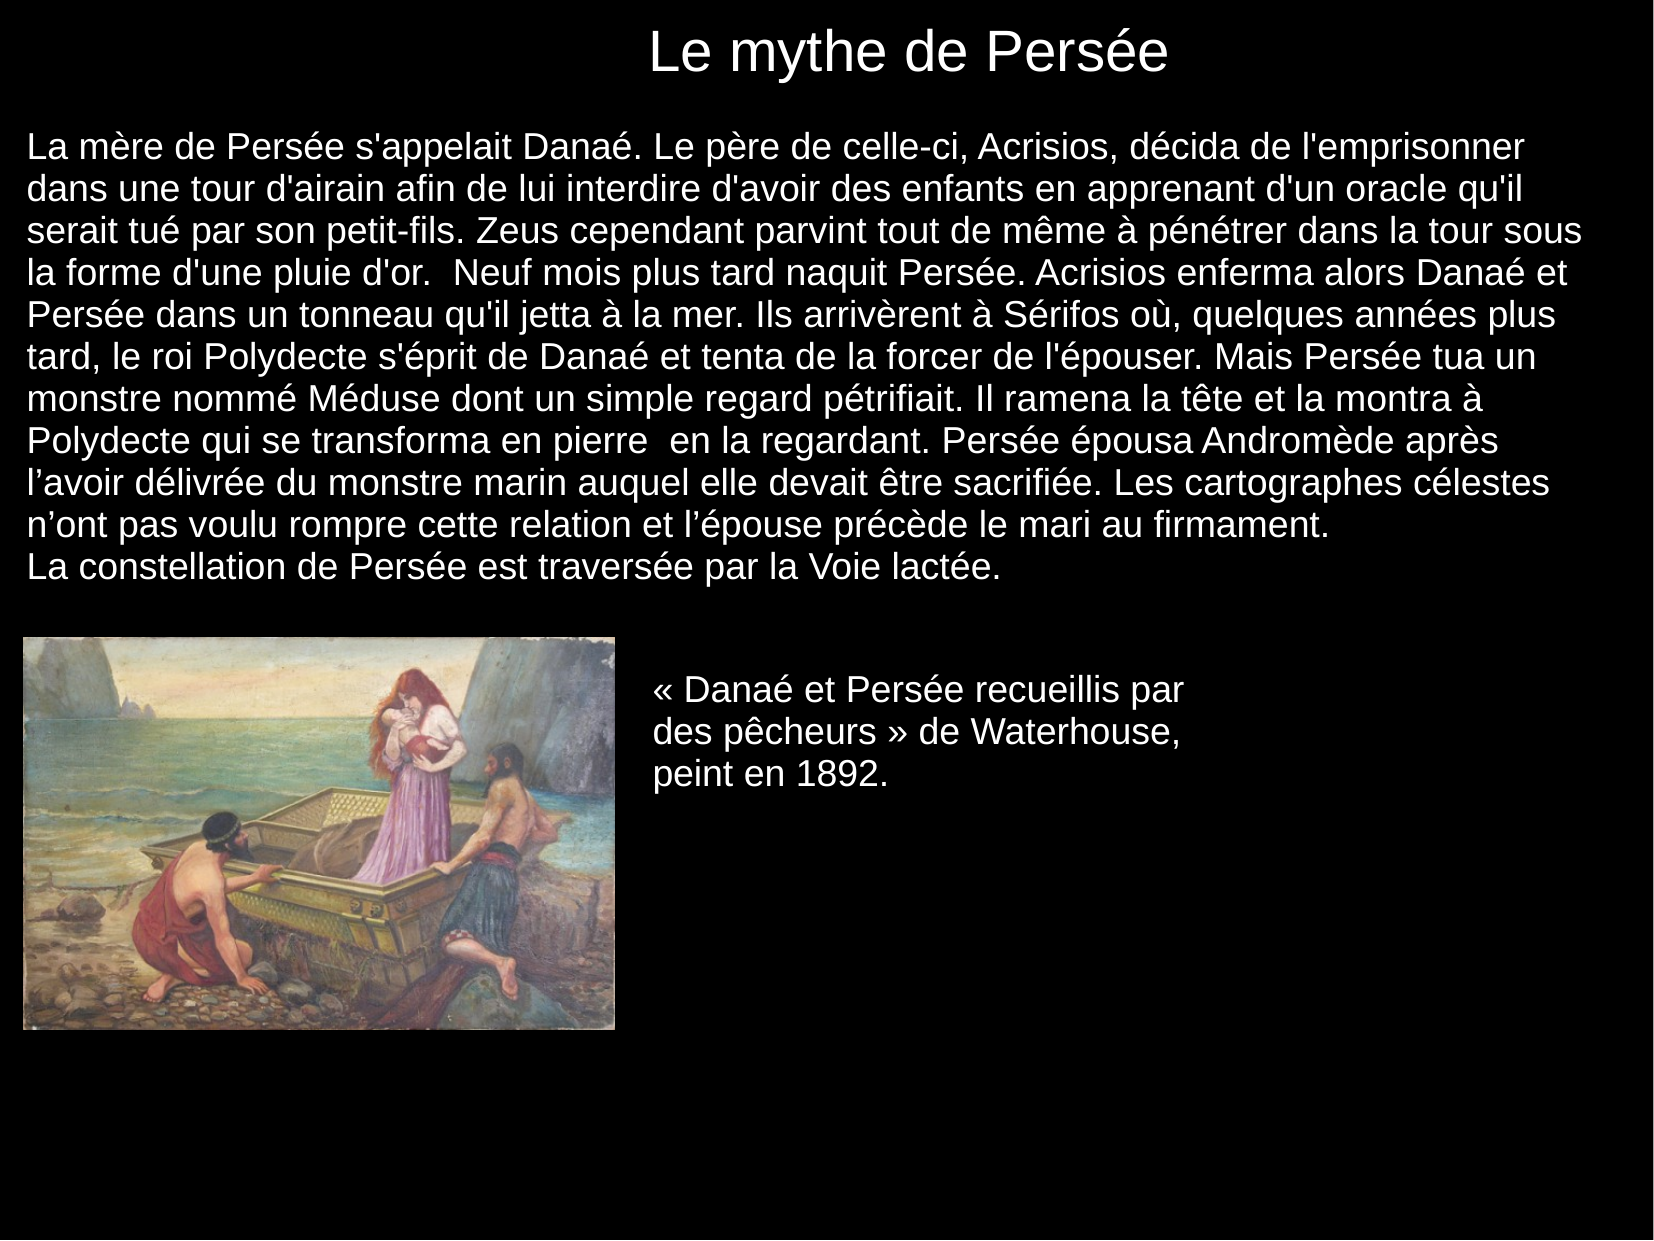

Le mythe de Persée
La mère de Persée s'appelait Danaé. Le père de celle-ci, Acrisios, décida de l'emprisonner dans une tour d'airain afin de lui interdire d'avoir des enfants en apprenant d'un oracle qu'il serait tué par son petit-fils. Zeus cependant parvint tout de même à pénétrer dans la tour sous la forme d'une pluie d'or. Neuf mois plus tard naquit Persée. Acrisios enferma alors Danaé et Persée dans un tonneau qu'il jetta à la mer. Ils arrivèrent à Sérifos où, quelques années plus tard, le roi Polydecte s'éprit de Danaé et tenta de la forcer de l'épouser. Mais Persée tua un monstre nommé Méduse dont un simple regard pétrifiait. Il ramena la tête et la montra à Polydecte qui se transforma en pierre en la regardant. Persée épousa Andromède après l’avoir délivrée du monstre marin auquel elle devait être sacrifiée. Les cartographes célestes n’ont pas voulu rompre cette relation et l’épouse précède le mari au firmament.
La constellation de Persée est traversée par la Voie lactée.
« Danaé et Persée recueillis par des pêcheurs » de Waterhouse, peint en 1892.